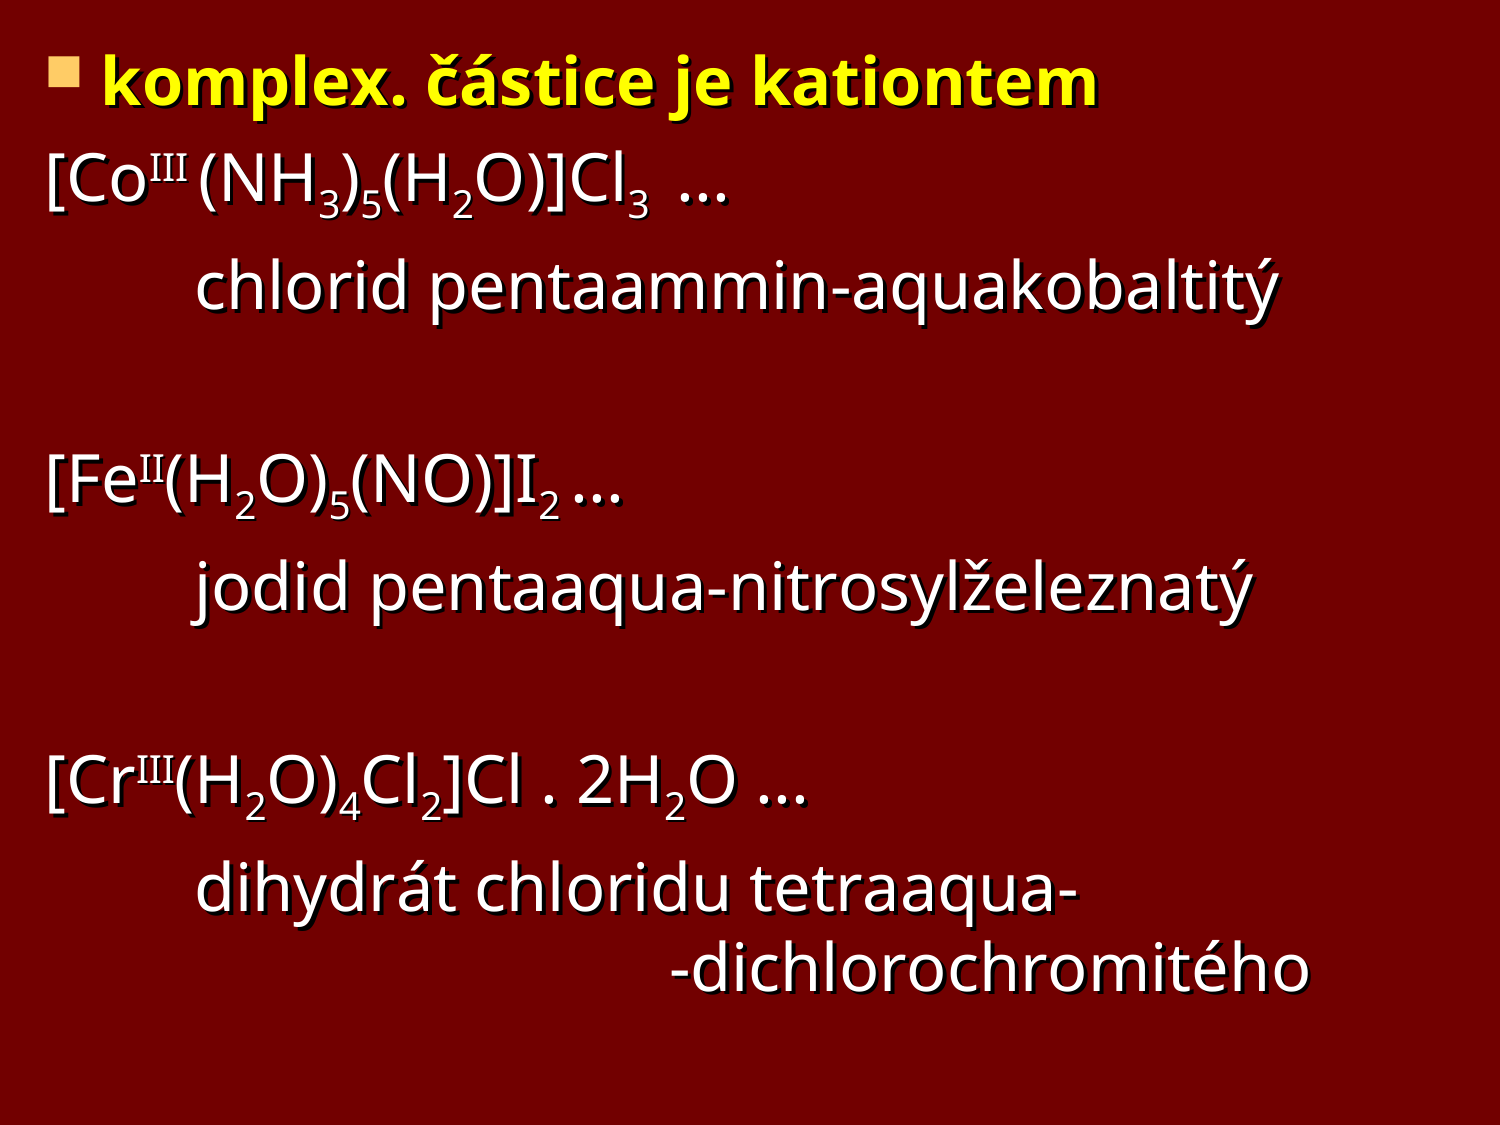

#
komplex. částice je kationtem
[CoIII (NH3)5(H2O)]Cl3 ...
		chlorid pentaammin-aquakobaltitý
[FeII(H2O)5(NO)]I2 ...
		jodid pentaaqua-nitrosylželeznatý
[CrIII(H2O)4Cl2]Cl . 2H2O ...
		dihydrát chloridu tetraaqua-
 -dichlorochromitého